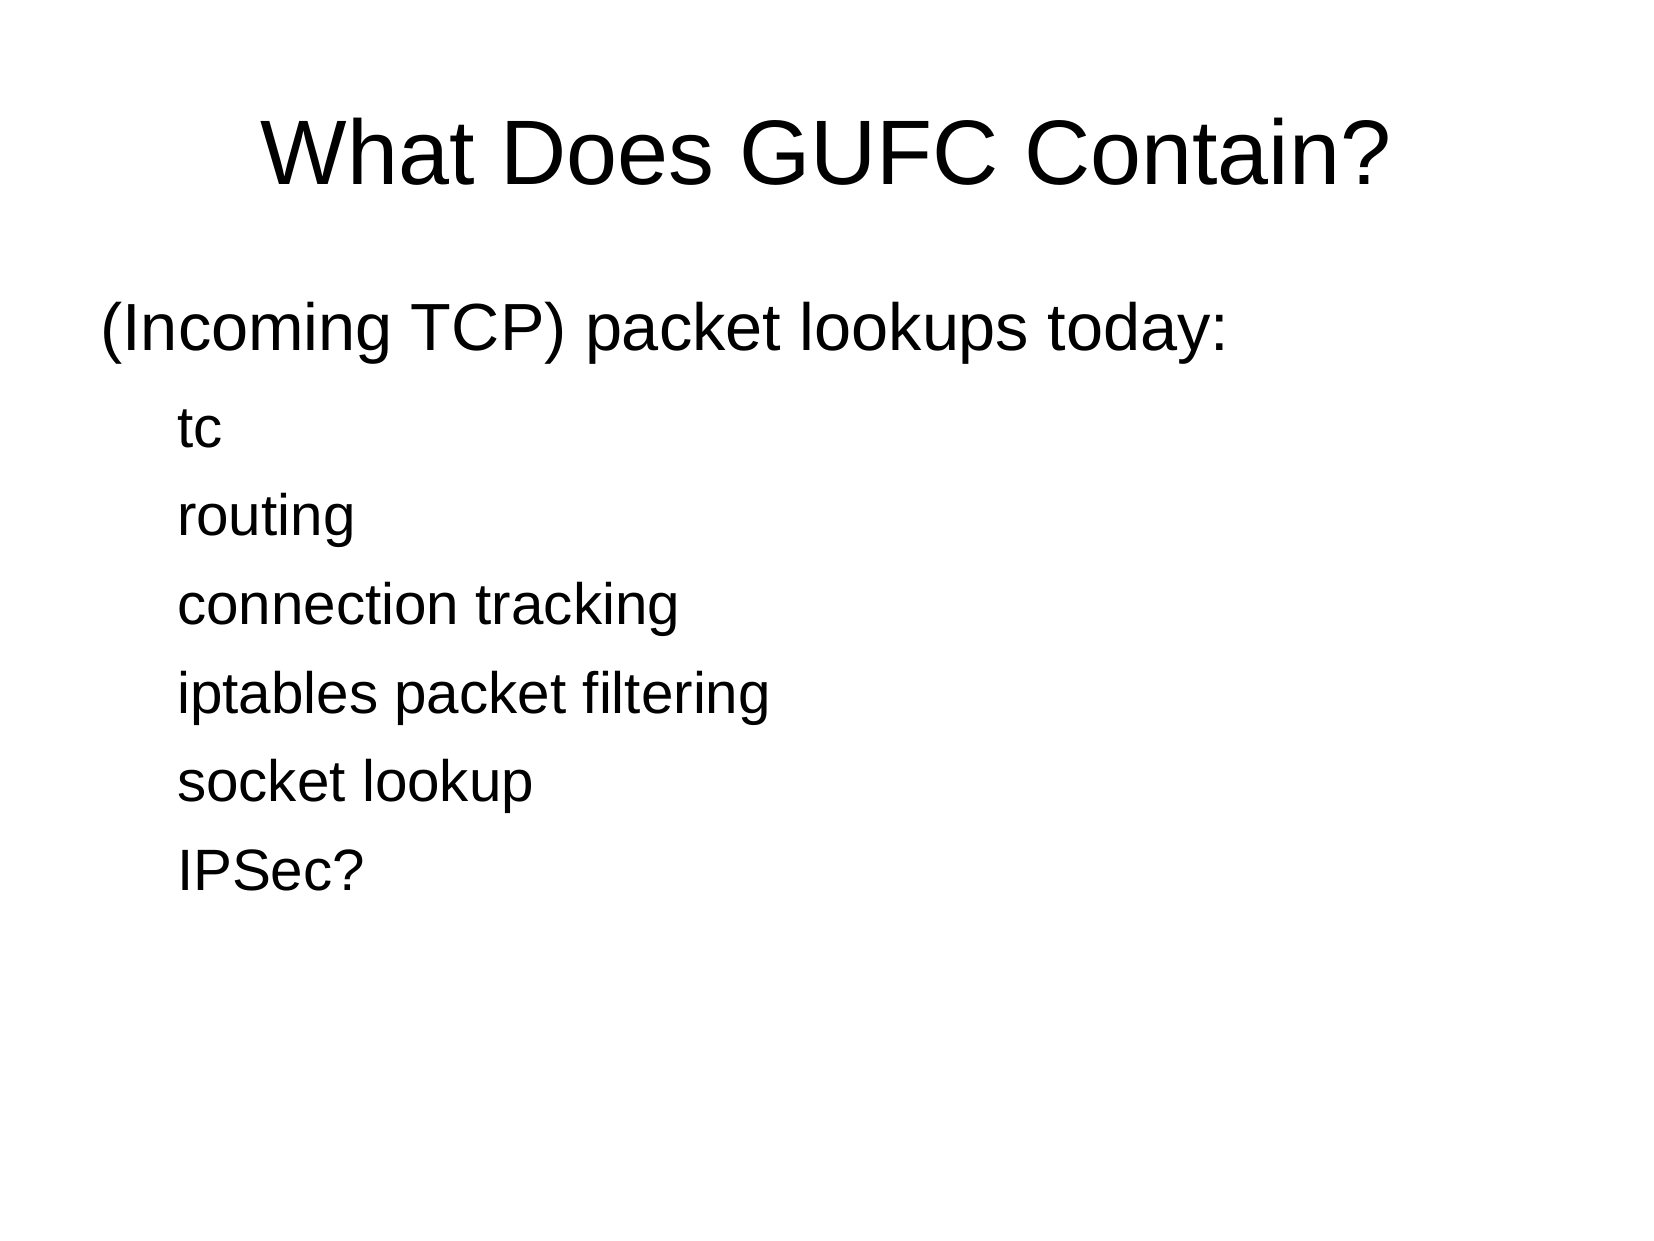

# What Does GUFC Contain?
(Incoming TCP) packet lookups today:
tc
routing
connection tracking
iptables packet filtering
socket lookup
IPSec?